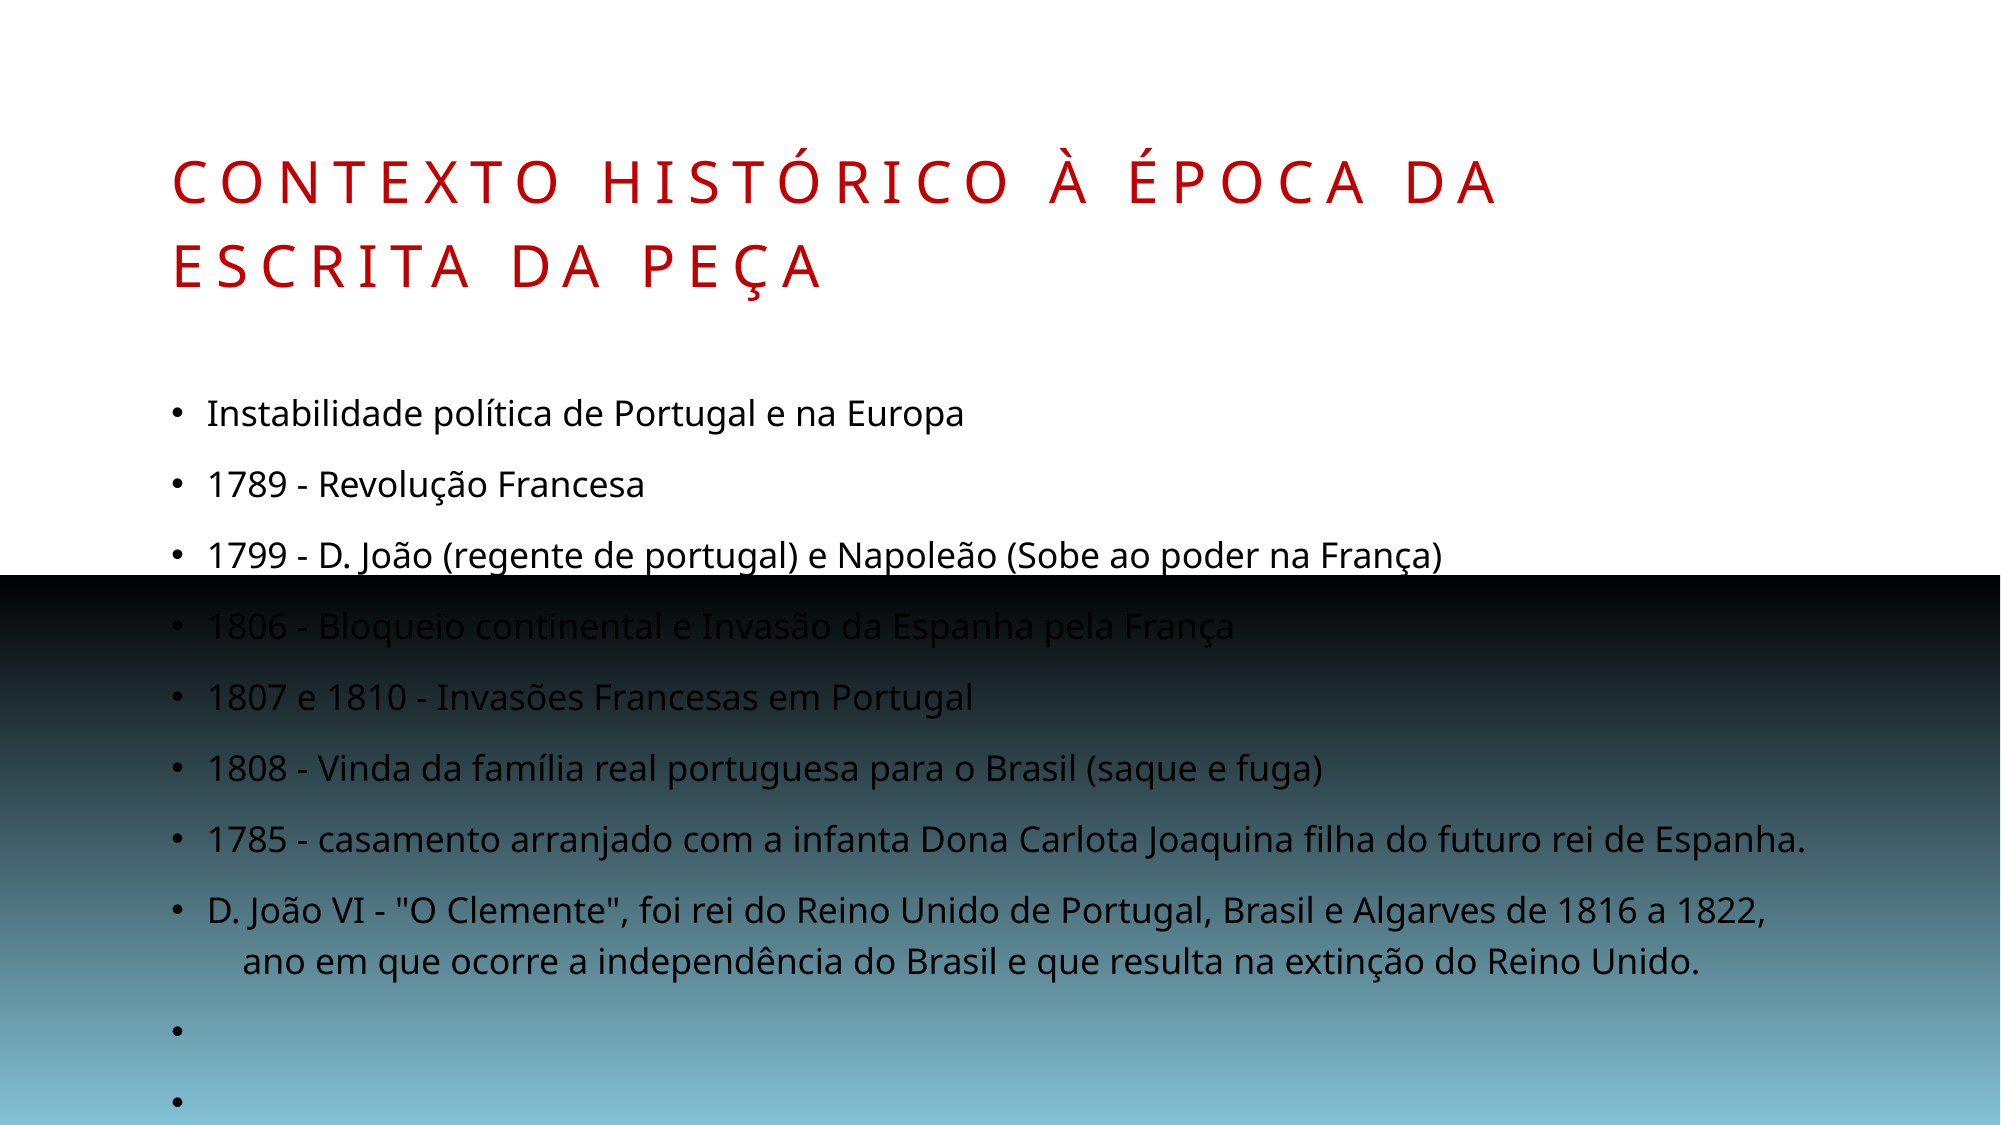

# CONTEXTO HISTÓRICO À ÉPOCA DA ESCRITA DA PEÇA
Instabilidade política de Portugal e na Europa
1789 - Revolução Francesa
1799 - D. João (regente de portugal) e Napoleão (Sobe ao poder na França)
1806 - Bloqueio continental e Invasão da Espanha pela França
1807 e 1810 - Invasões Francesas em Portugal
1808 - Vinda da família real portuguesa para o Brasil (saque e fuga)
1785 - casamento arranjado com a infanta Dona Carlota Joaquina filha do futuro rei de Espanha.
D. João VI - "O Clemente", foi rei do Reino Unido de Portugal, Brasil e Algarves de 1816 a 1822, ano em que ocorre a independência do Brasil e que resulta na extinção do Reino Unido.